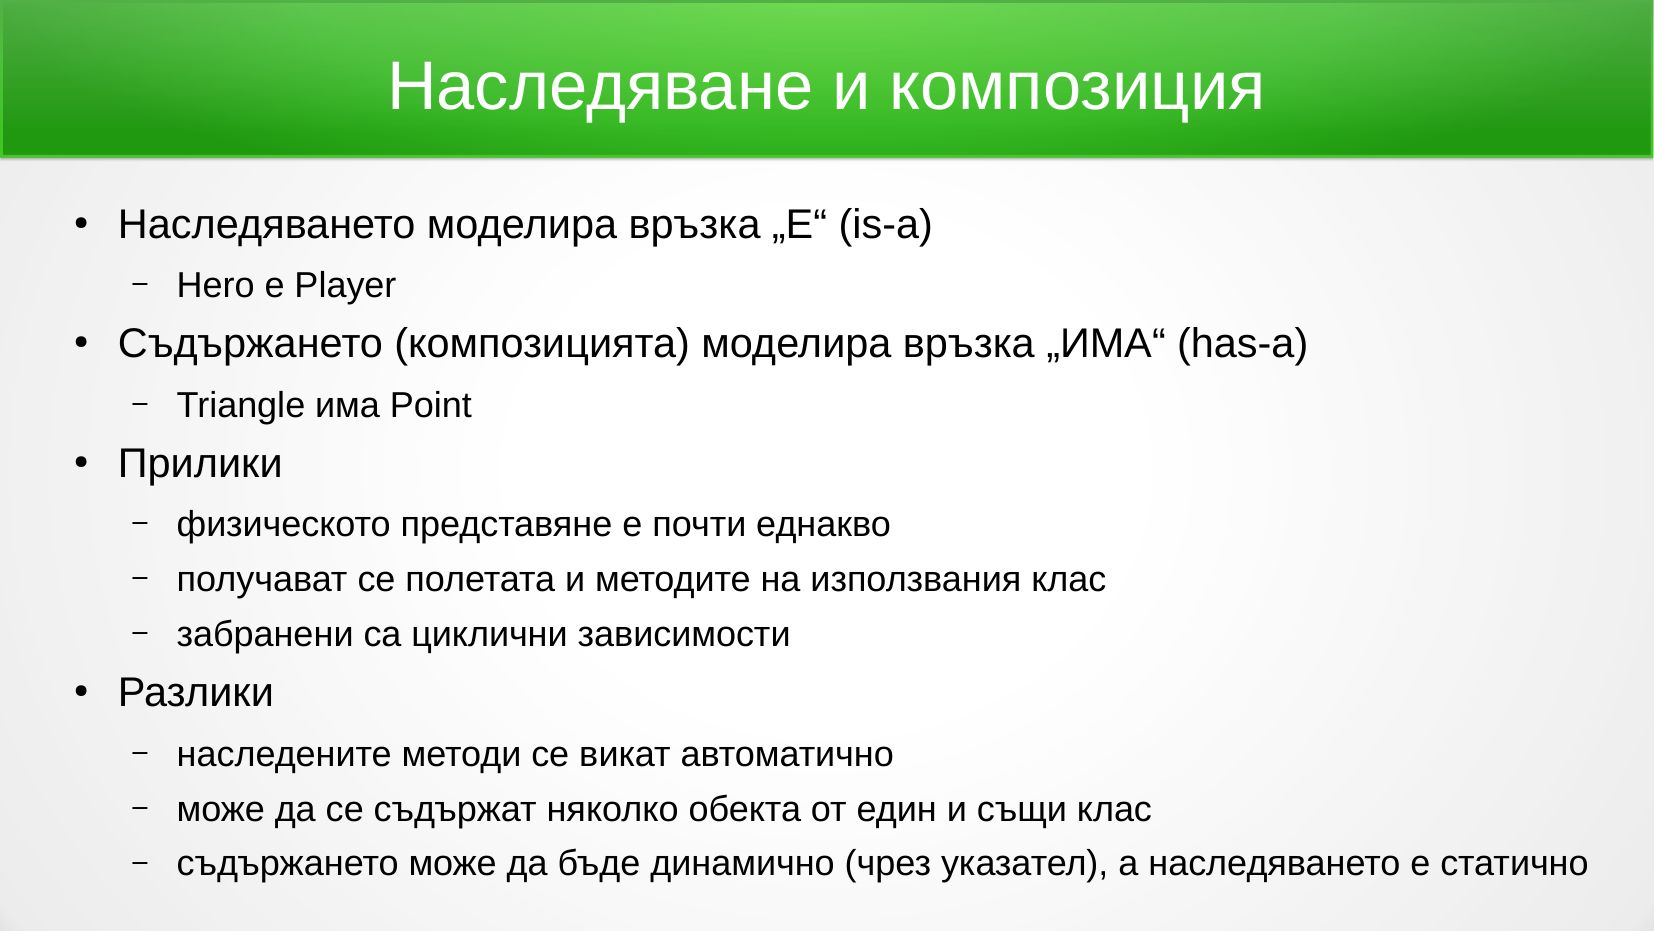

# Наследяване и композиция
Наследяването моделира връзка „Е“ (is-a)
Hero е Player
Съдържането (композицията) моделира връзка „ИМА“ (has-a)
Triangle има Point
Прилики
физическото представяне е почти еднакво
получават се полетата и методите на използвания клас
забранени са циклични зависимости
Разлики
наследените методи се викат автоматично
може да се съдържат няколко обекта от един и същи клас
съдържането може да бъде динамично (чрез указател), а наследяването е статично